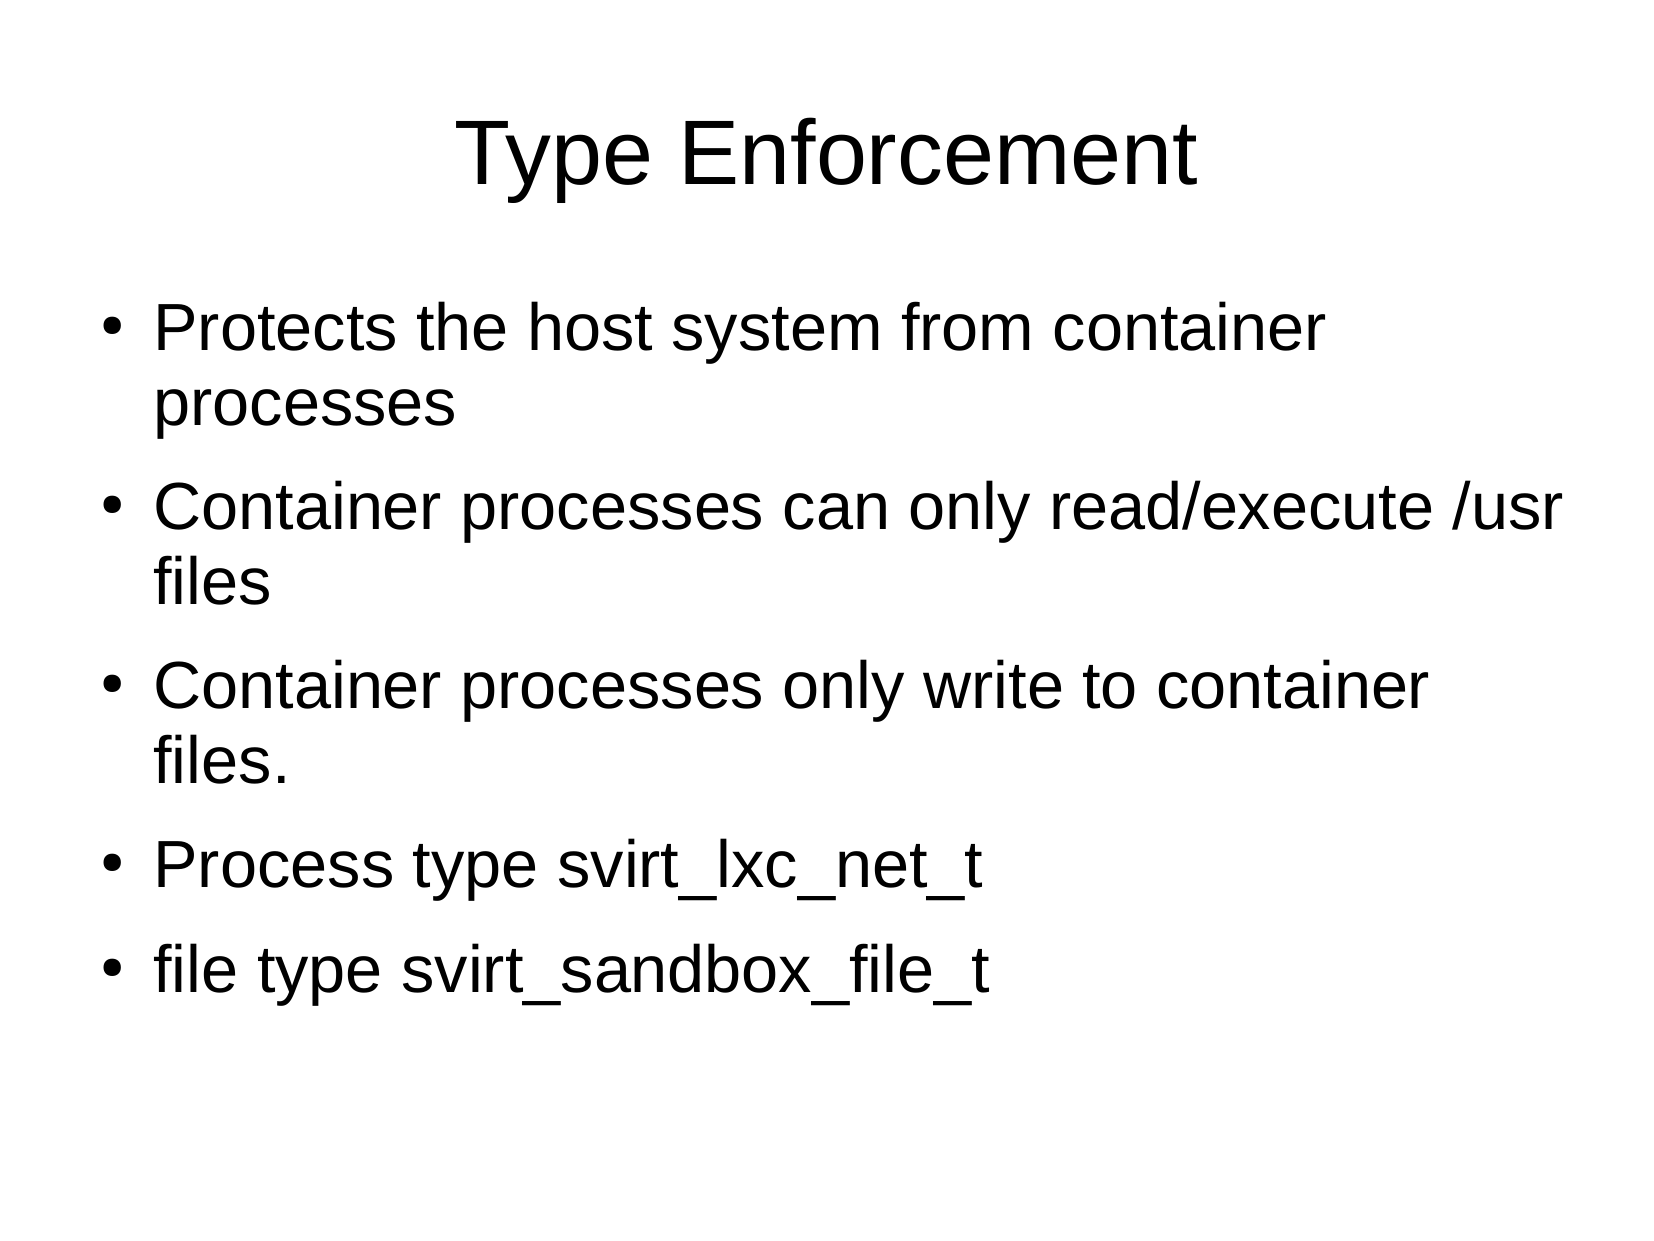

# Type Enforcement
Protects the host system from container processes
Container processes can only read/execute /usr files
Container processes only write to container files.
Process type svirt_lxc_net_t
file type svirt_sandbox_file_t